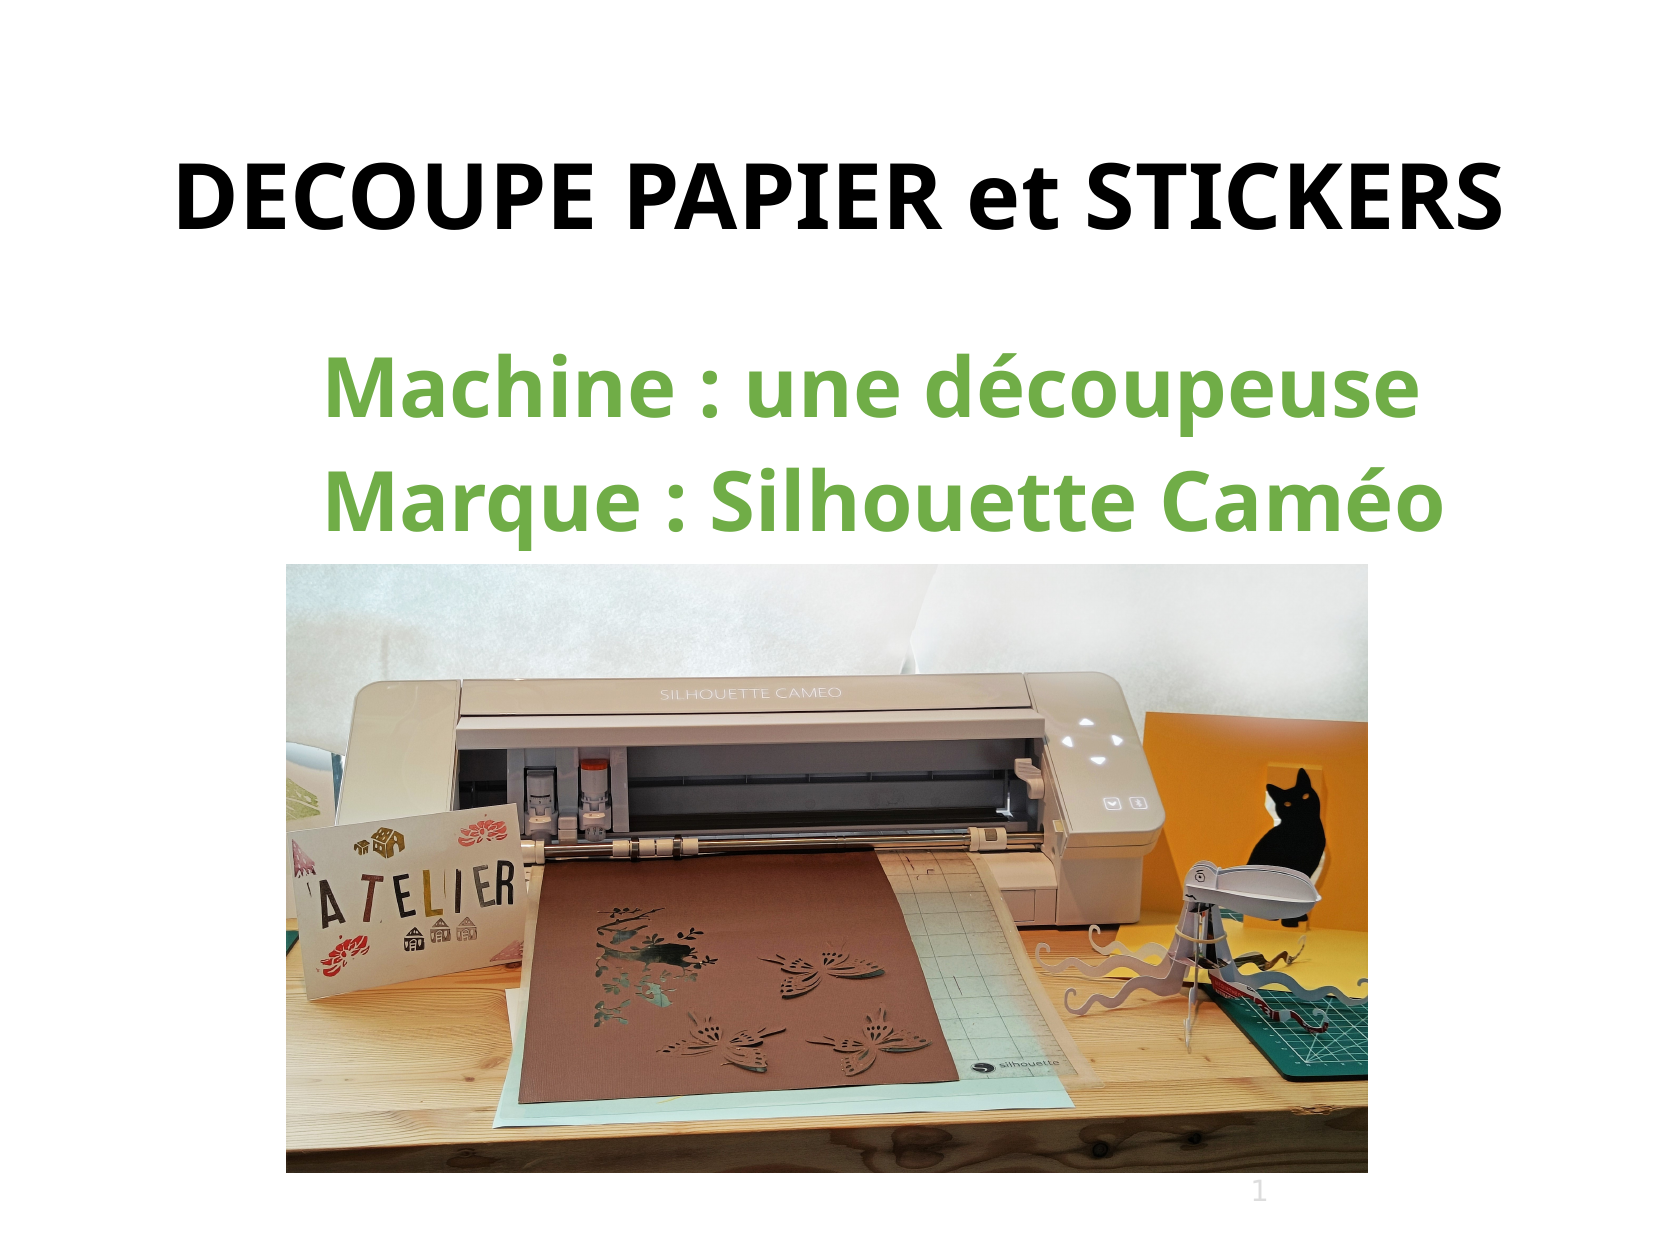

DECOUPE PAPIER et STICKERS
Machine : une découpeuse
Marque : Silhouette Caméo